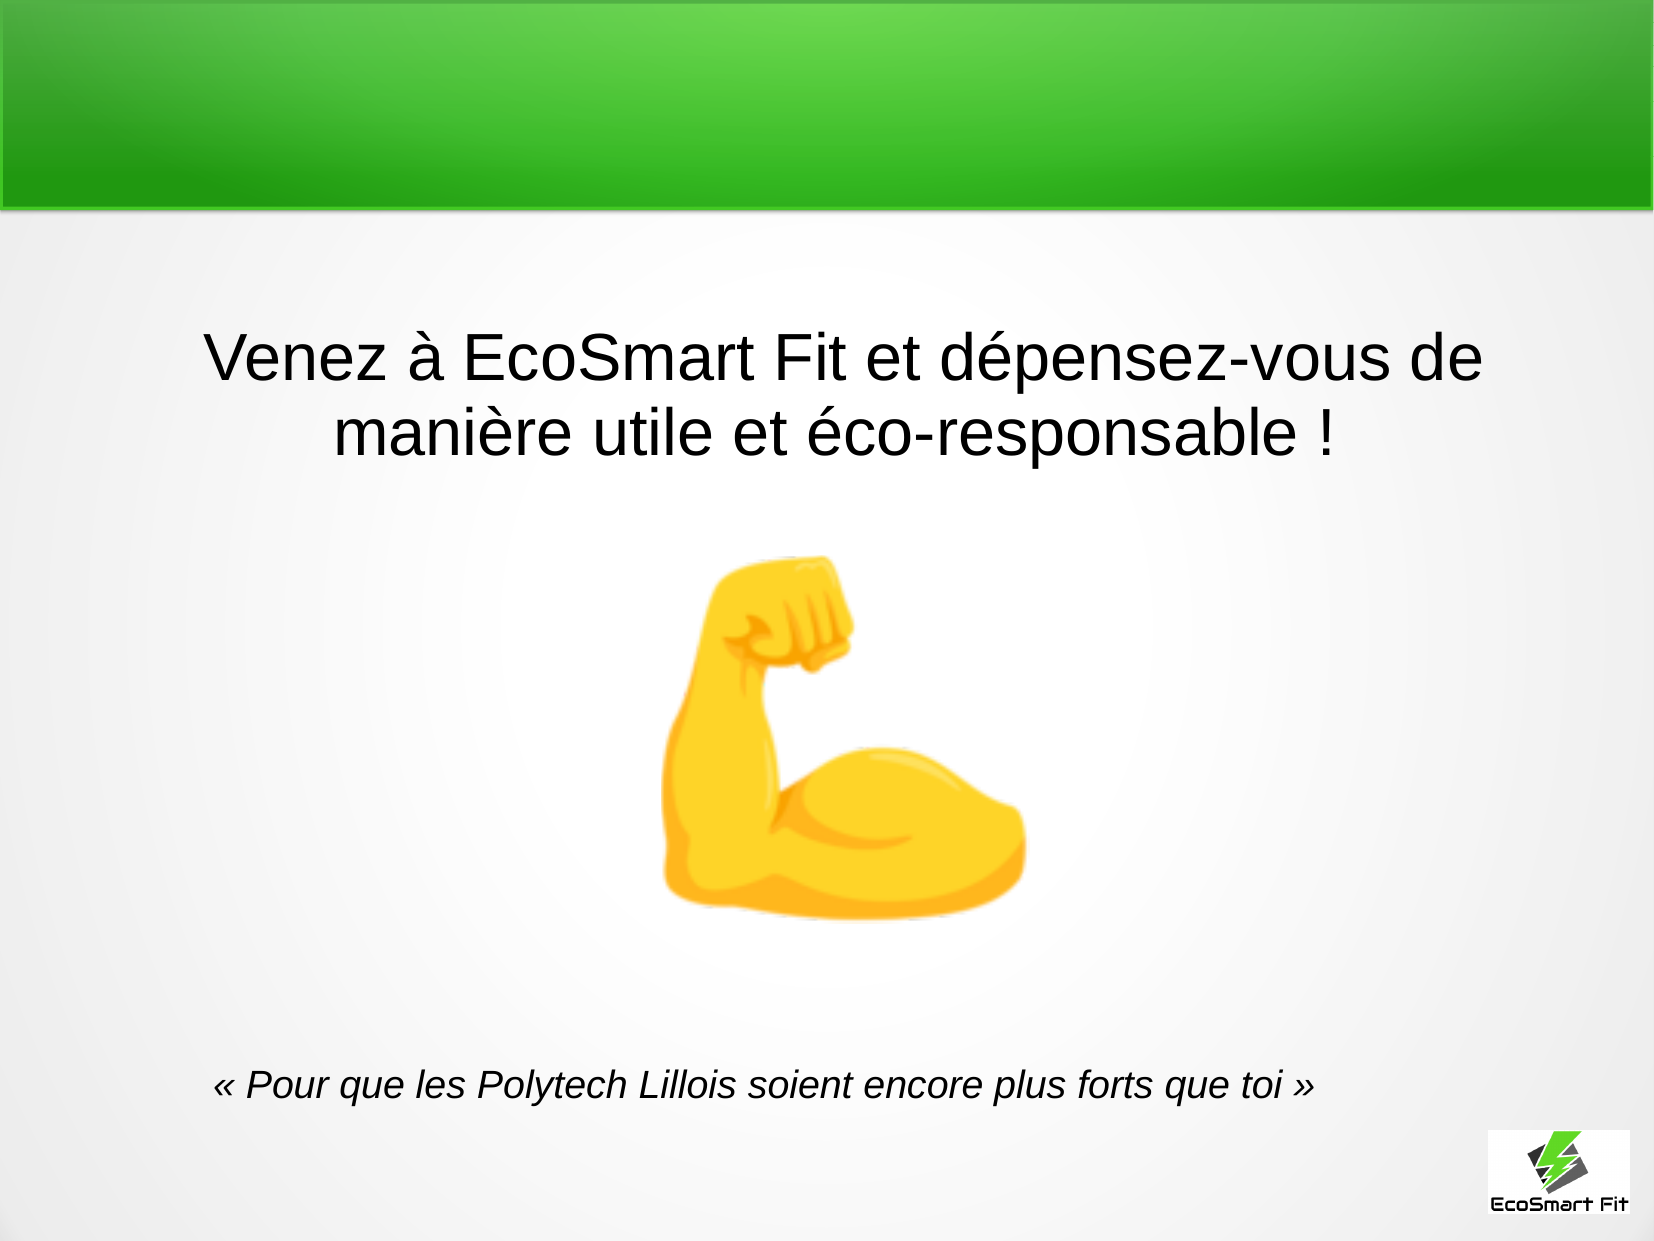

#
Venez à EcoSmart Fit et dépensez-vous de manière utile et éco-responsable !
« Pour que les Polytech Lillois soient encore plus forts que toi »